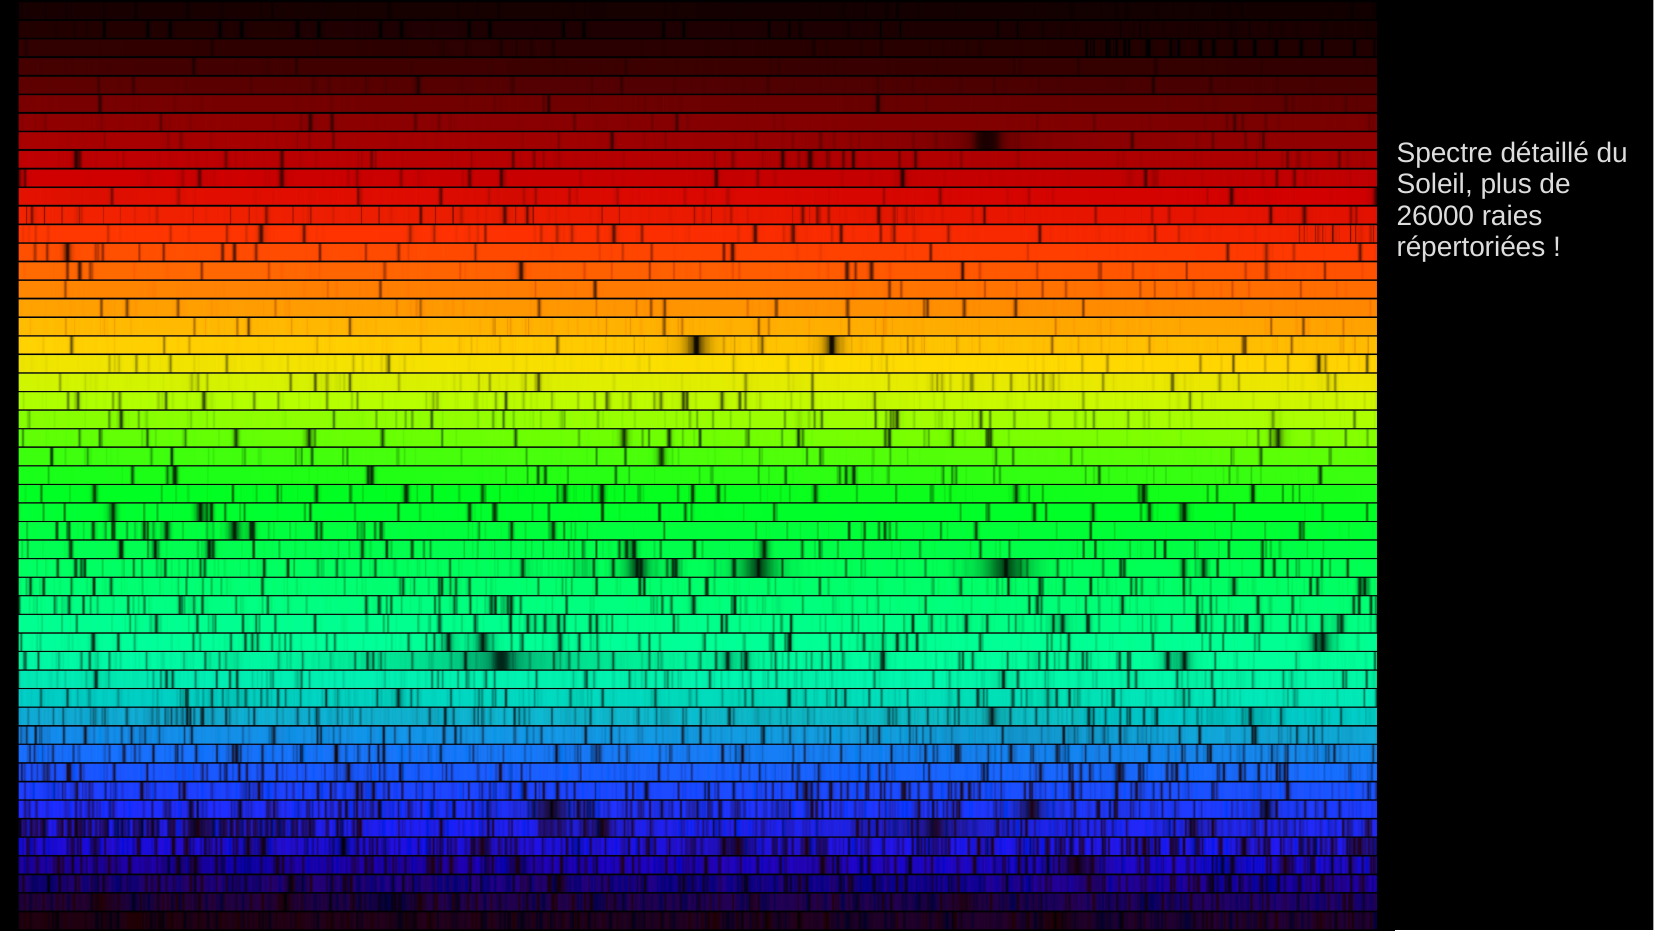

Spectre détaillé du Soleil, plus de 26000 raies répertoriées !